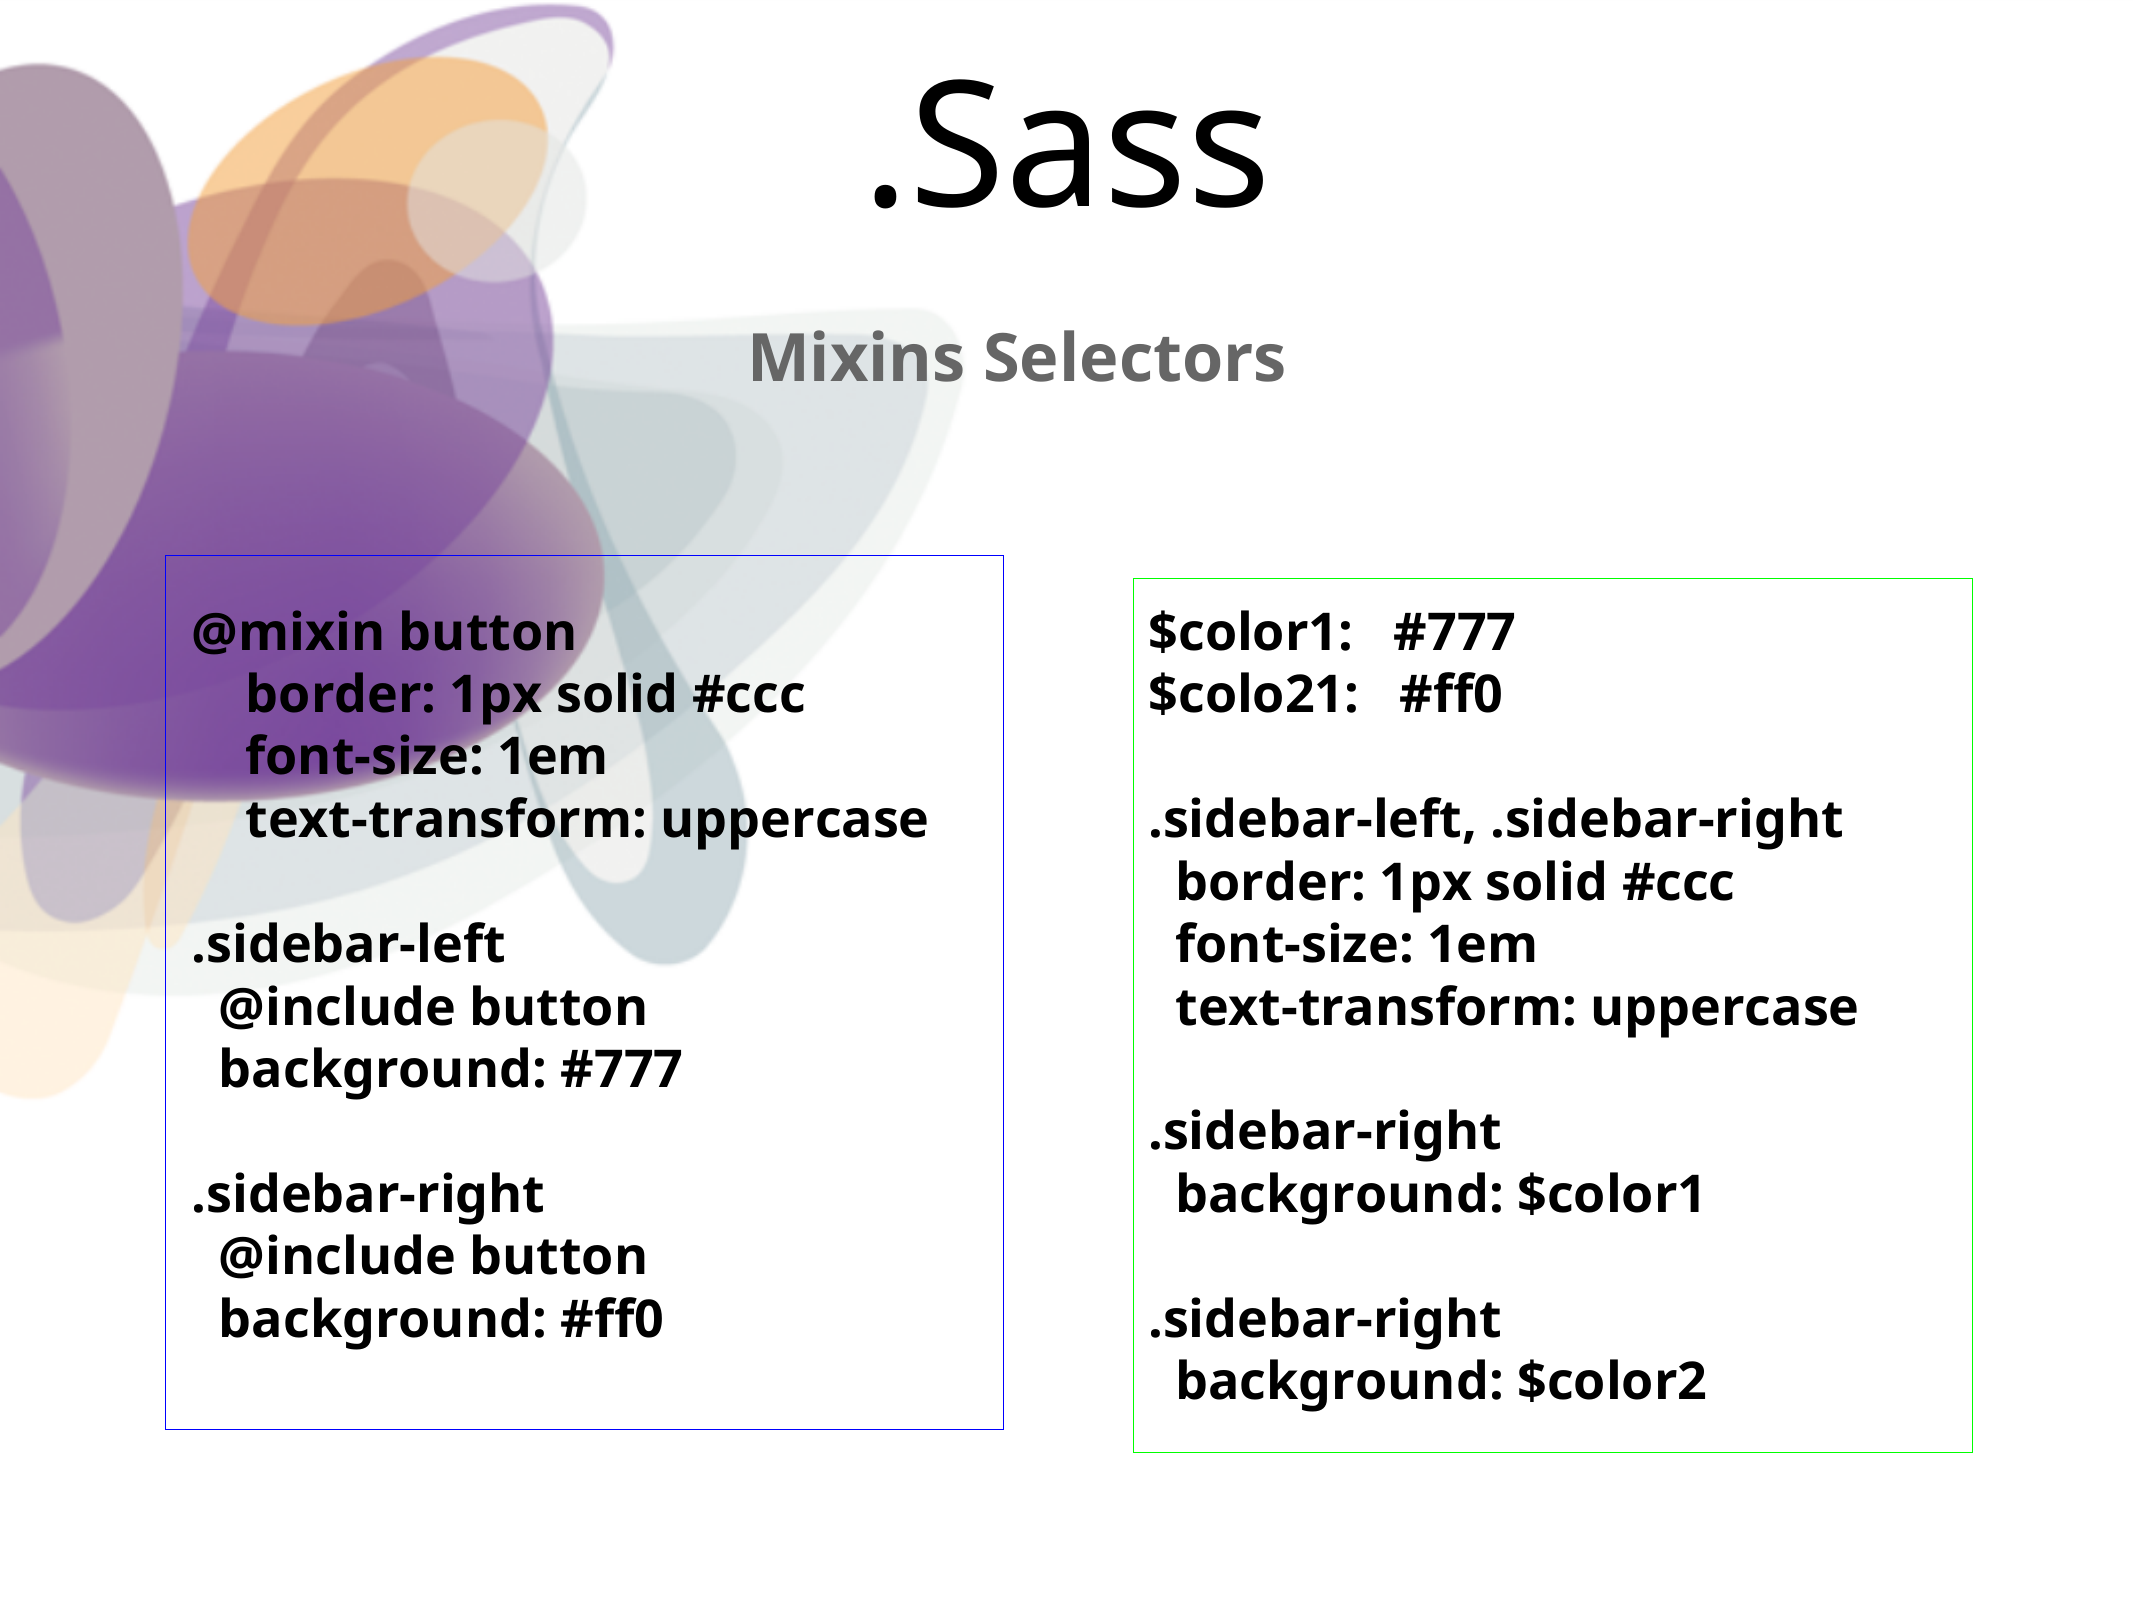

.Sass
Mixins Selectors
@mixin button
 border: 1px solid #ccc
 font-size: 1em
 text-transform: uppercase
.sidebar-left
 @include button
 background: #777
.sidebar-right
 @include button
 background: #ff0
$color1: #777
$colo21: #ff0
.sidebar-left, .sidebar-right
 border: 1px solid #ccc
 font-size: 1em
 text-transform: uppercase
.sidebar-right
 background: $color1
.sidebar-right
 background: $color2